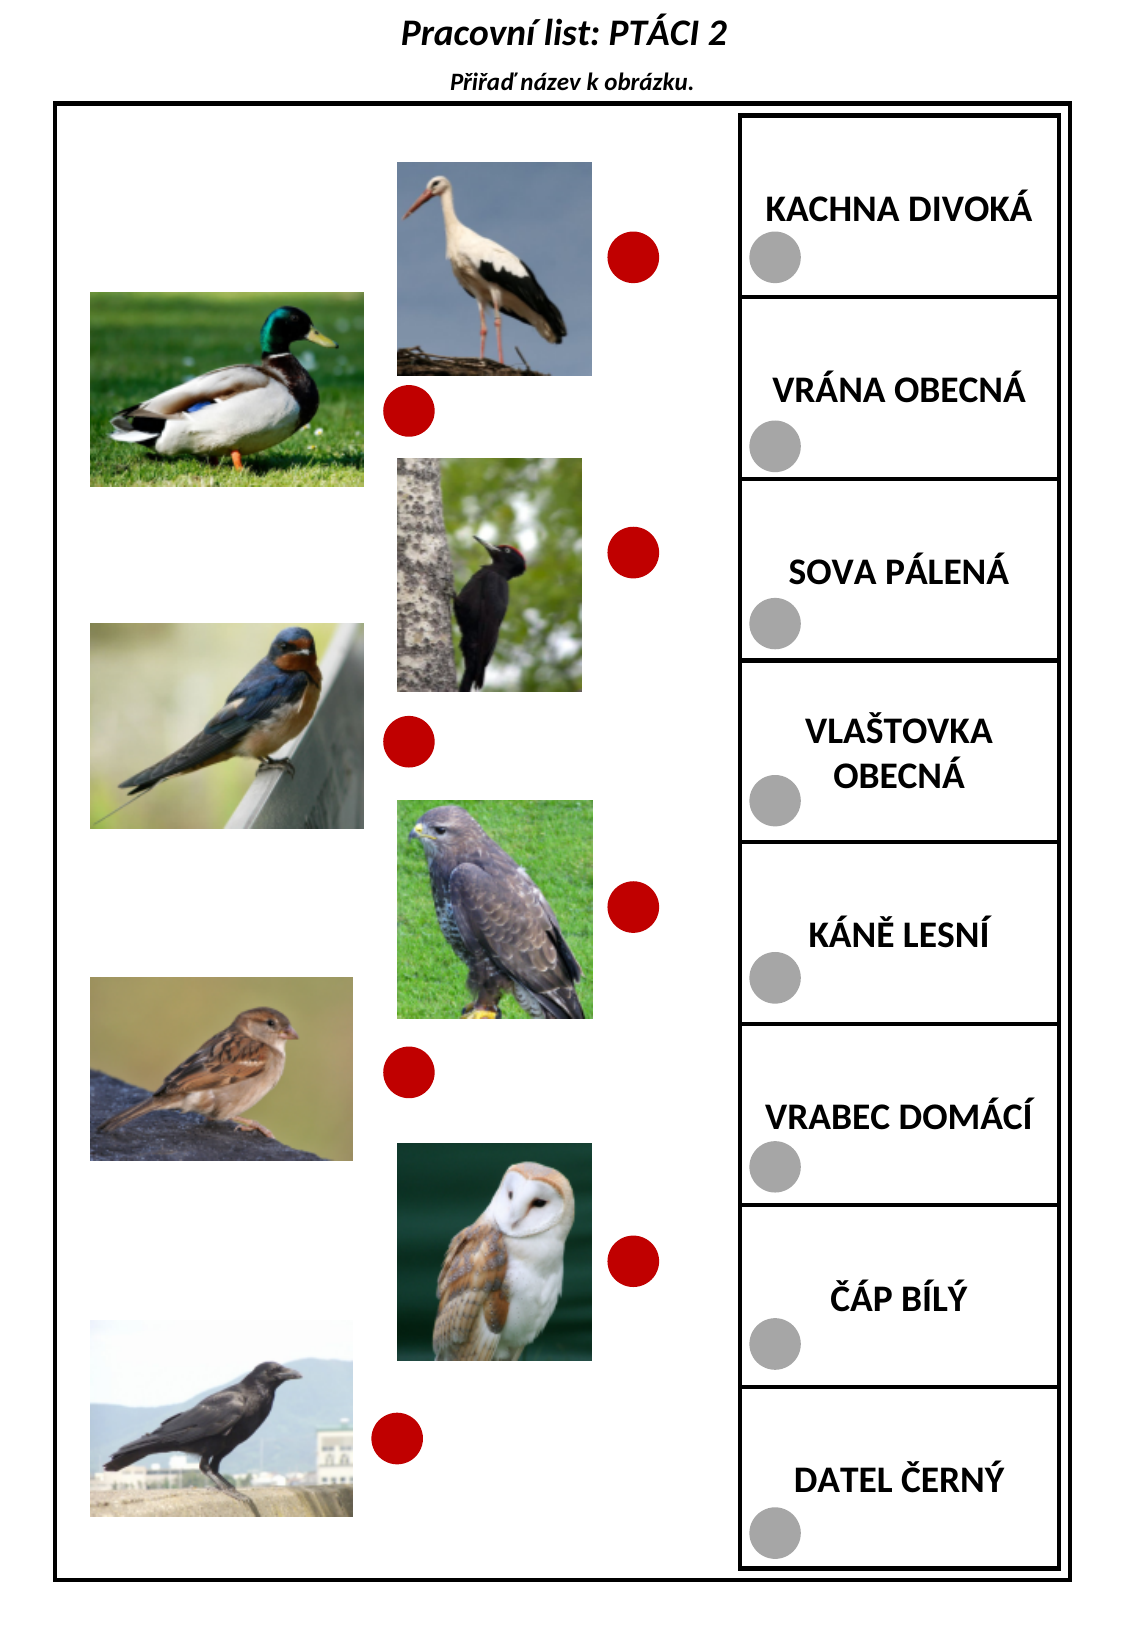

Pracovní list: PTÁCI 2
 Přiřaď název k obrázku.
KACHNA DIVOKÁ
VRÁNA OBECNÁ
SOVA PÁLENÁ
VLAŠTOVKA OBECNÁ
KÁNĚ LESNÍ
VRABEC DOMÁCÍ
ČÁP BÍLÝ
DATEL ČERNÝ